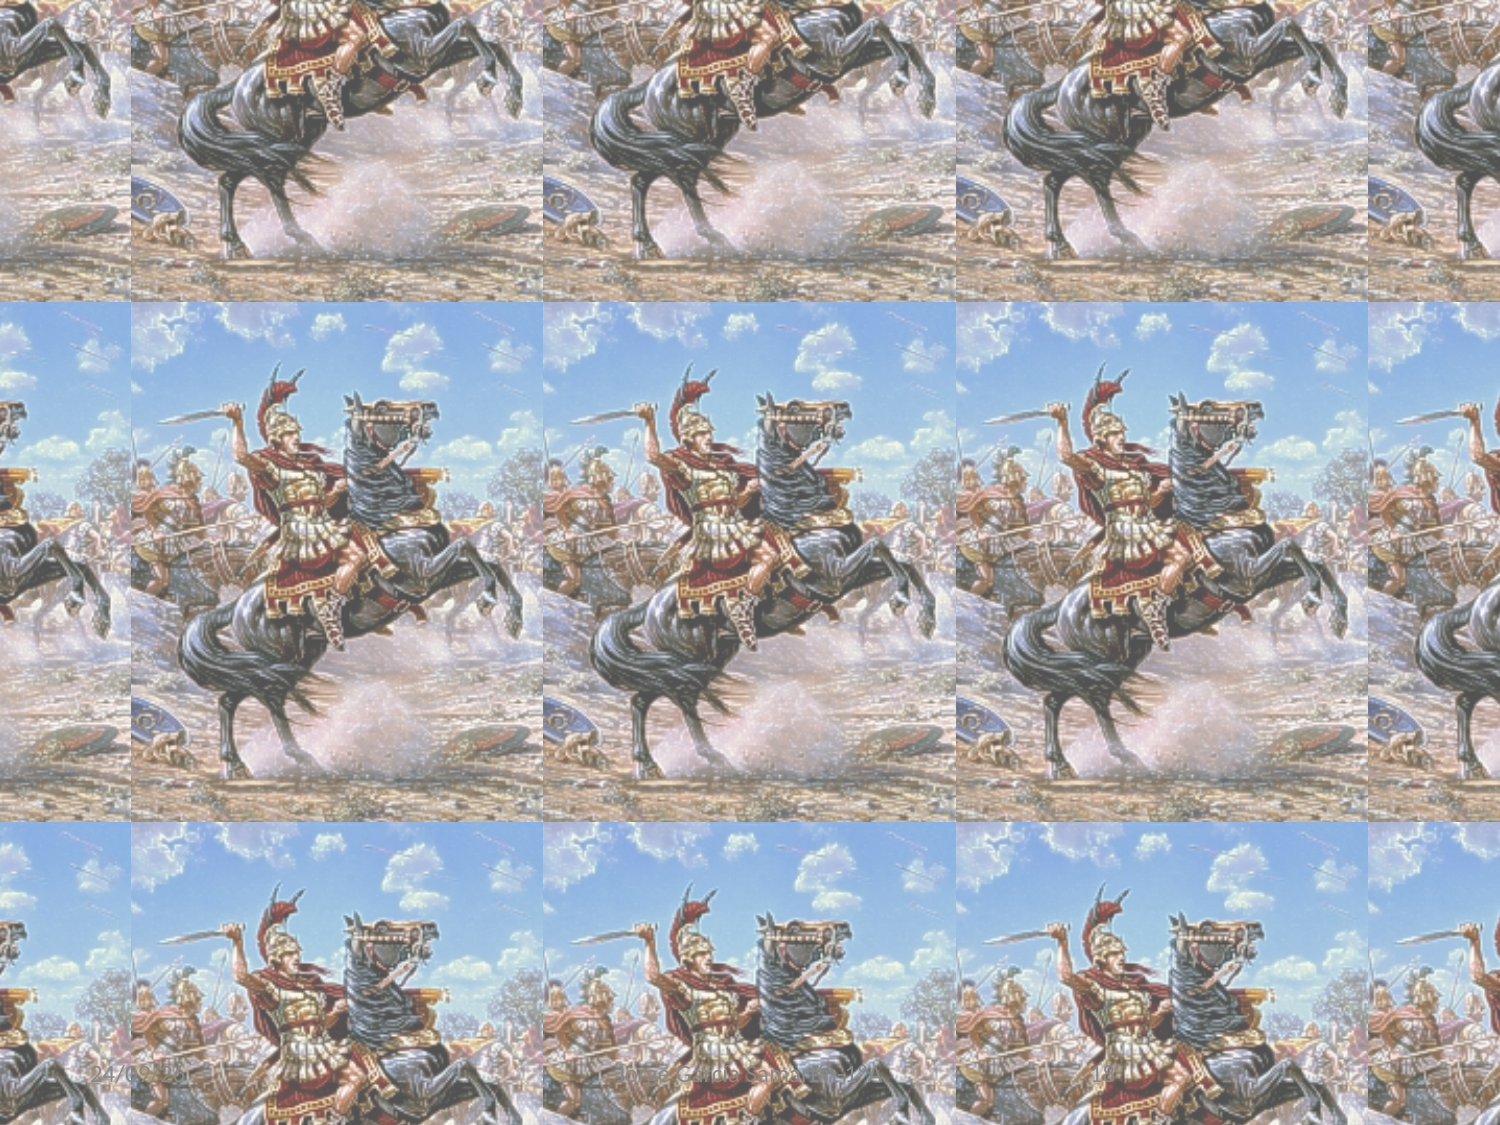

Jorge García Samartín-1ºA
Presentación realizada por:
Jorge García Samartín
http://www.gsamartin.es